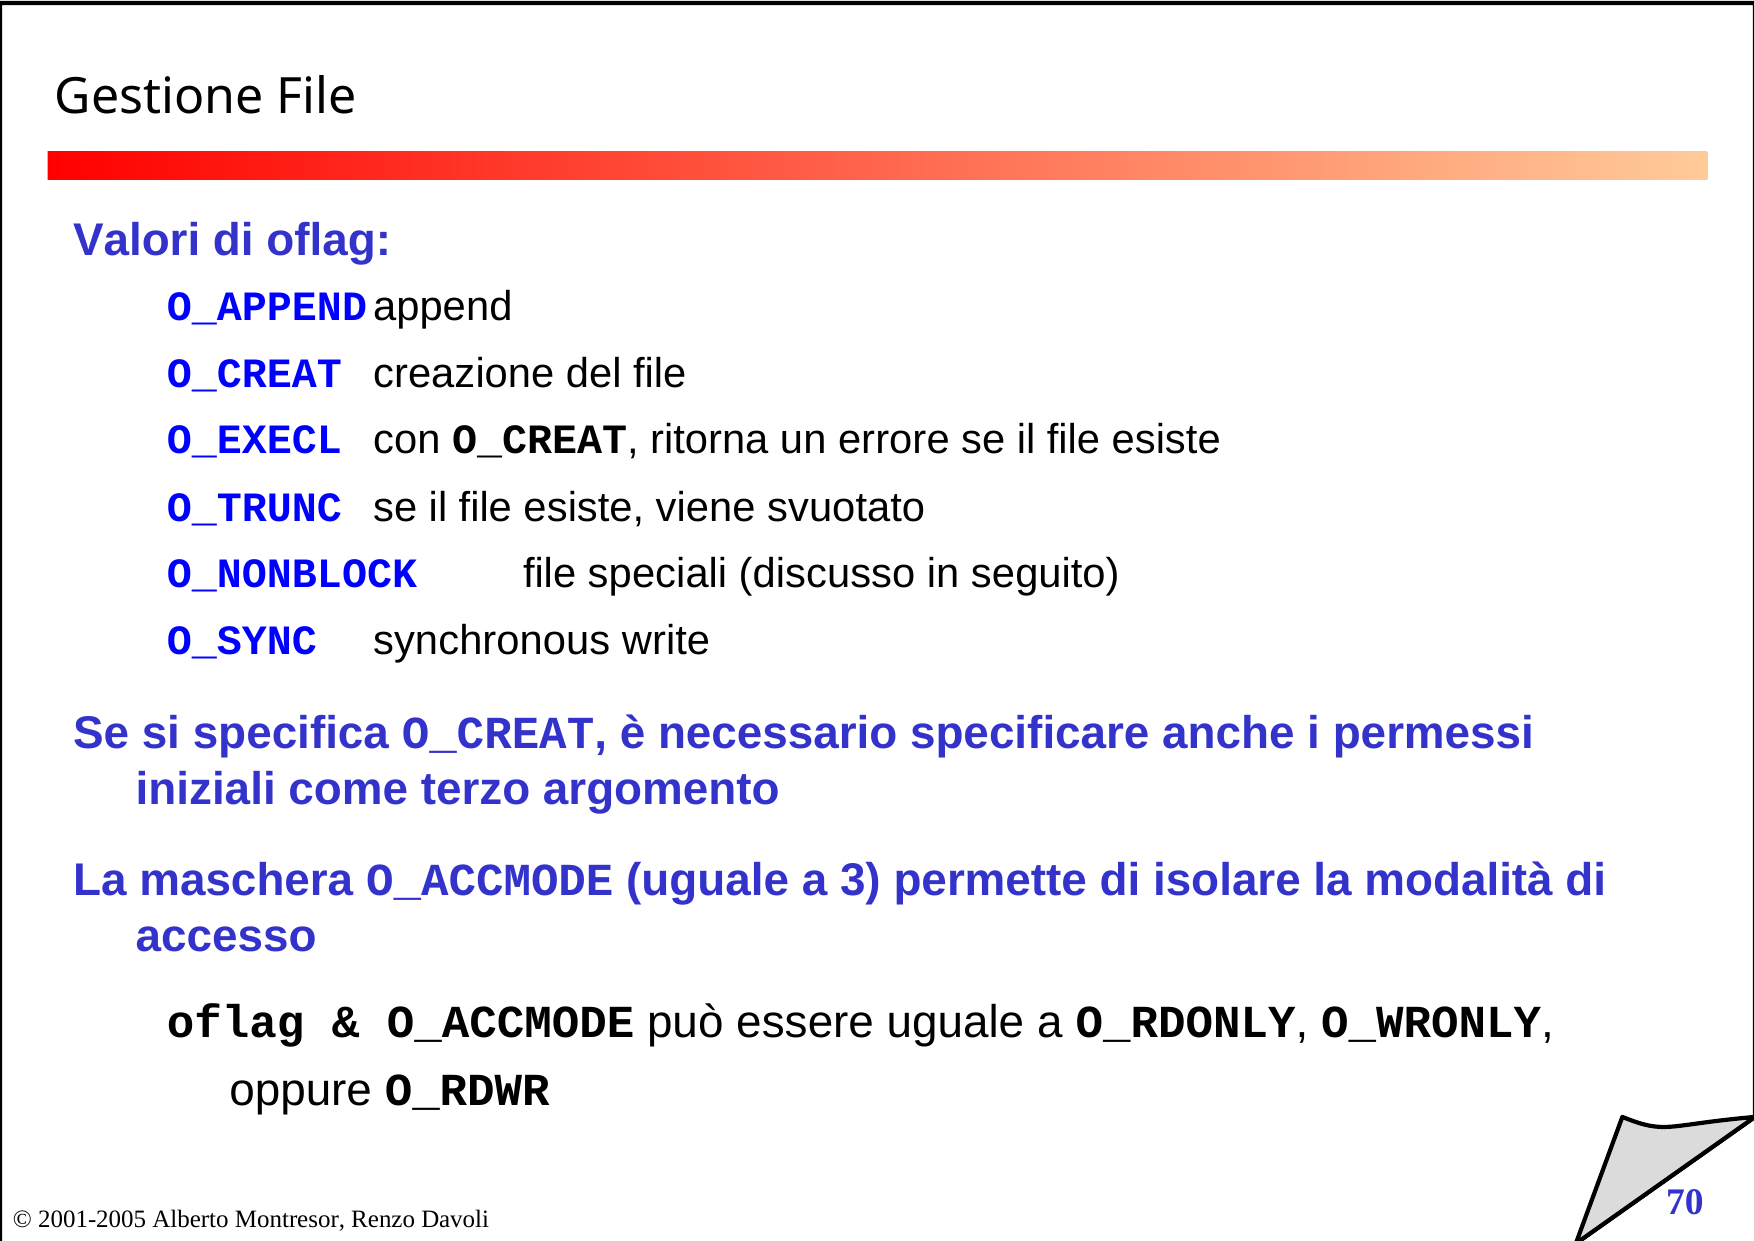

# Gestione File
Valori di oflag:
O_APPEND	append
O_CREAT	creazione del file
O_EXECL	con O_CREAT, ritorna un errore se il file esiste
O_TRUNC	se il file esiste, viene svuotato
O_NONBLOCK	file speciali (discusso in seguito)
O_SYNC	synchronous write
Se si specifica O_CREAT, è necessario specificare anche i permessi iniziali come terzo argomento
La maschera O_ACCMODE (uguale a 3) permette di isolare la modalità di accesso
oflag & O_ACCMODE può essere uguale a O_RDONLY, O_WRONLY, 	oppure O_RDWR